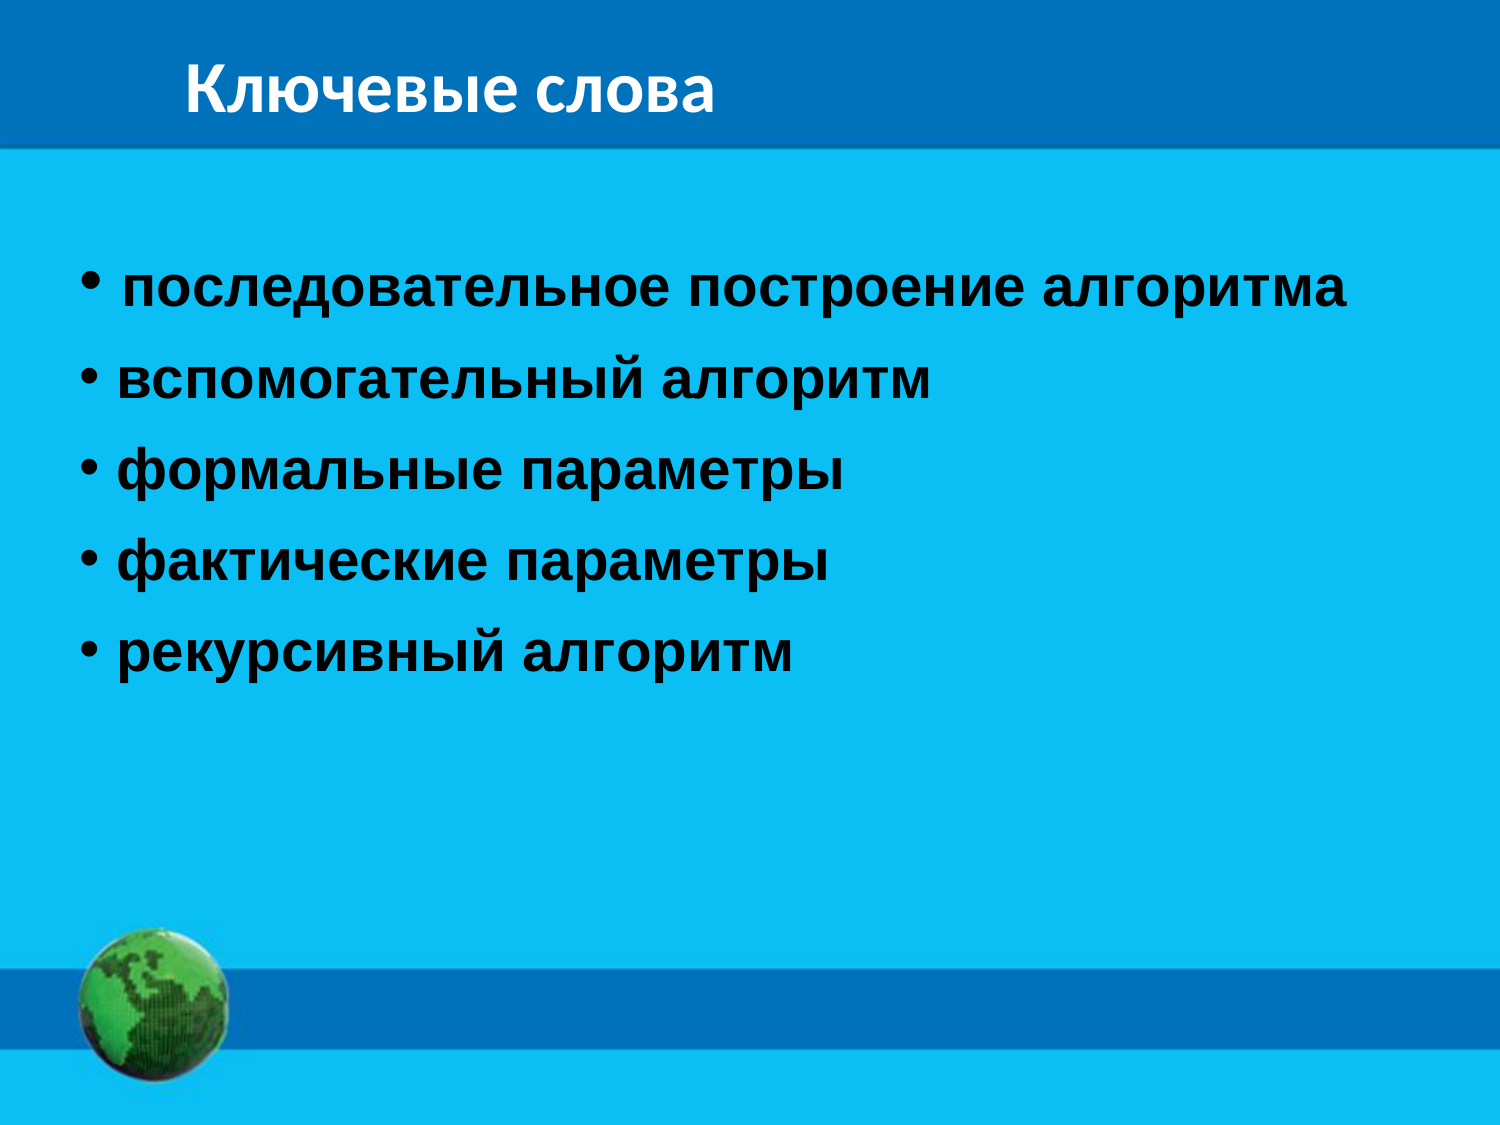

Ключевые слова
 последовательное построение алгоритма
 вспомогательный алгоритм
 формальные параметры
 фактические параметры
 рекурсивный алгоритм